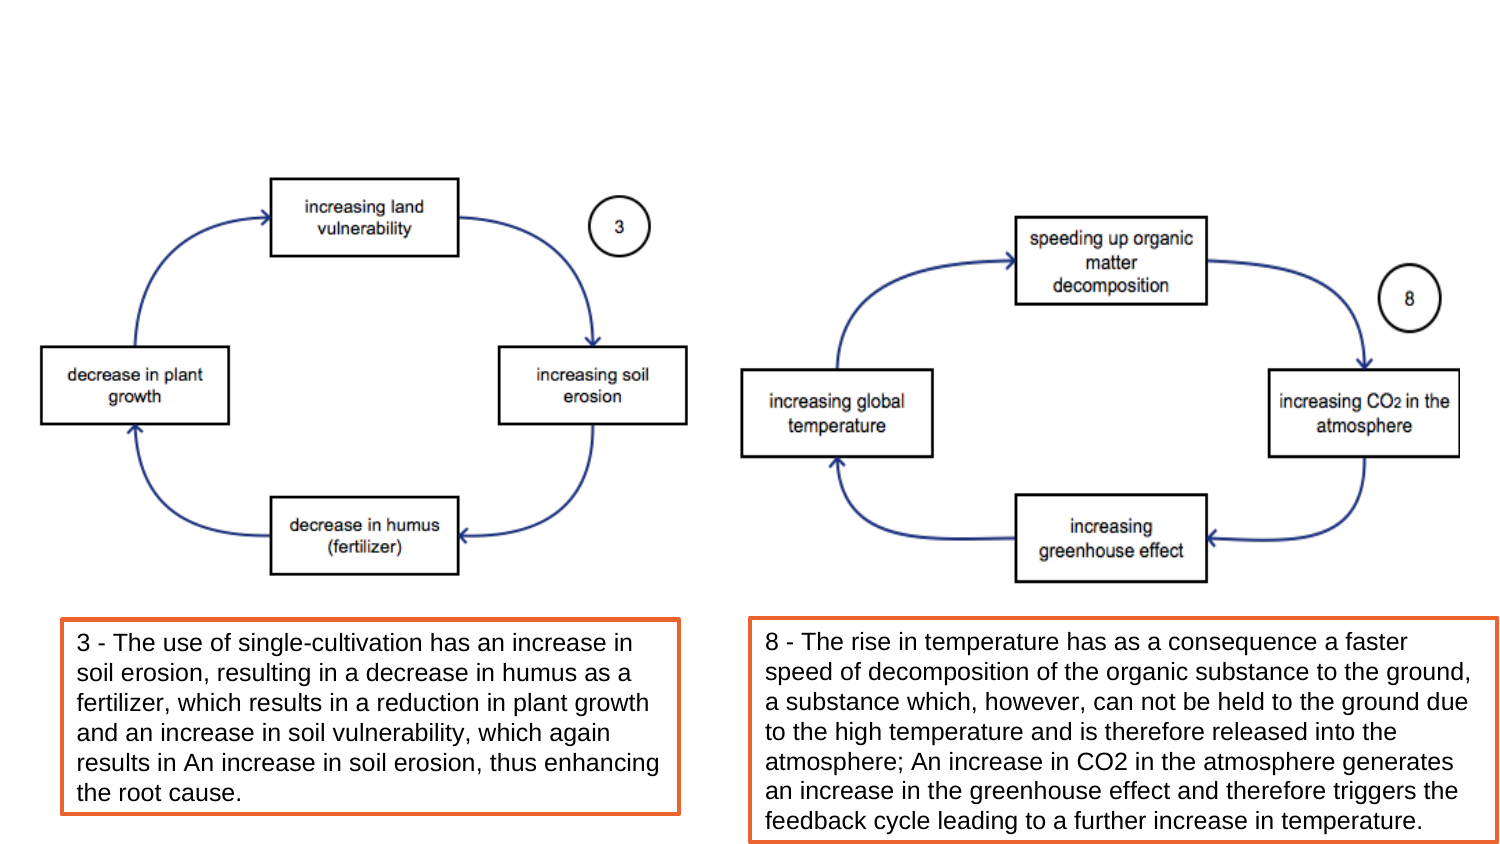

8 - The rise in temperature has as a consequence a faster speed of decomposition of the organic substance to the ground, a substance which, however, can not be held to the ground due to the high temperature and is therefore released into the atmosphere; An increase in CO2 in the atmosphere generates an increase in the greenhouse effect and therefore triggers the feedback cycle leading to a further increase in temperature.
3 - The use of single-cultivation has an increase in soil erosion, resulting in a decrease in humus as a fertilizer, which results in a reduction in plant growth and an increase in soil vulnerability, which again results in An increase in soil erosion, thus enhancing the root cause.